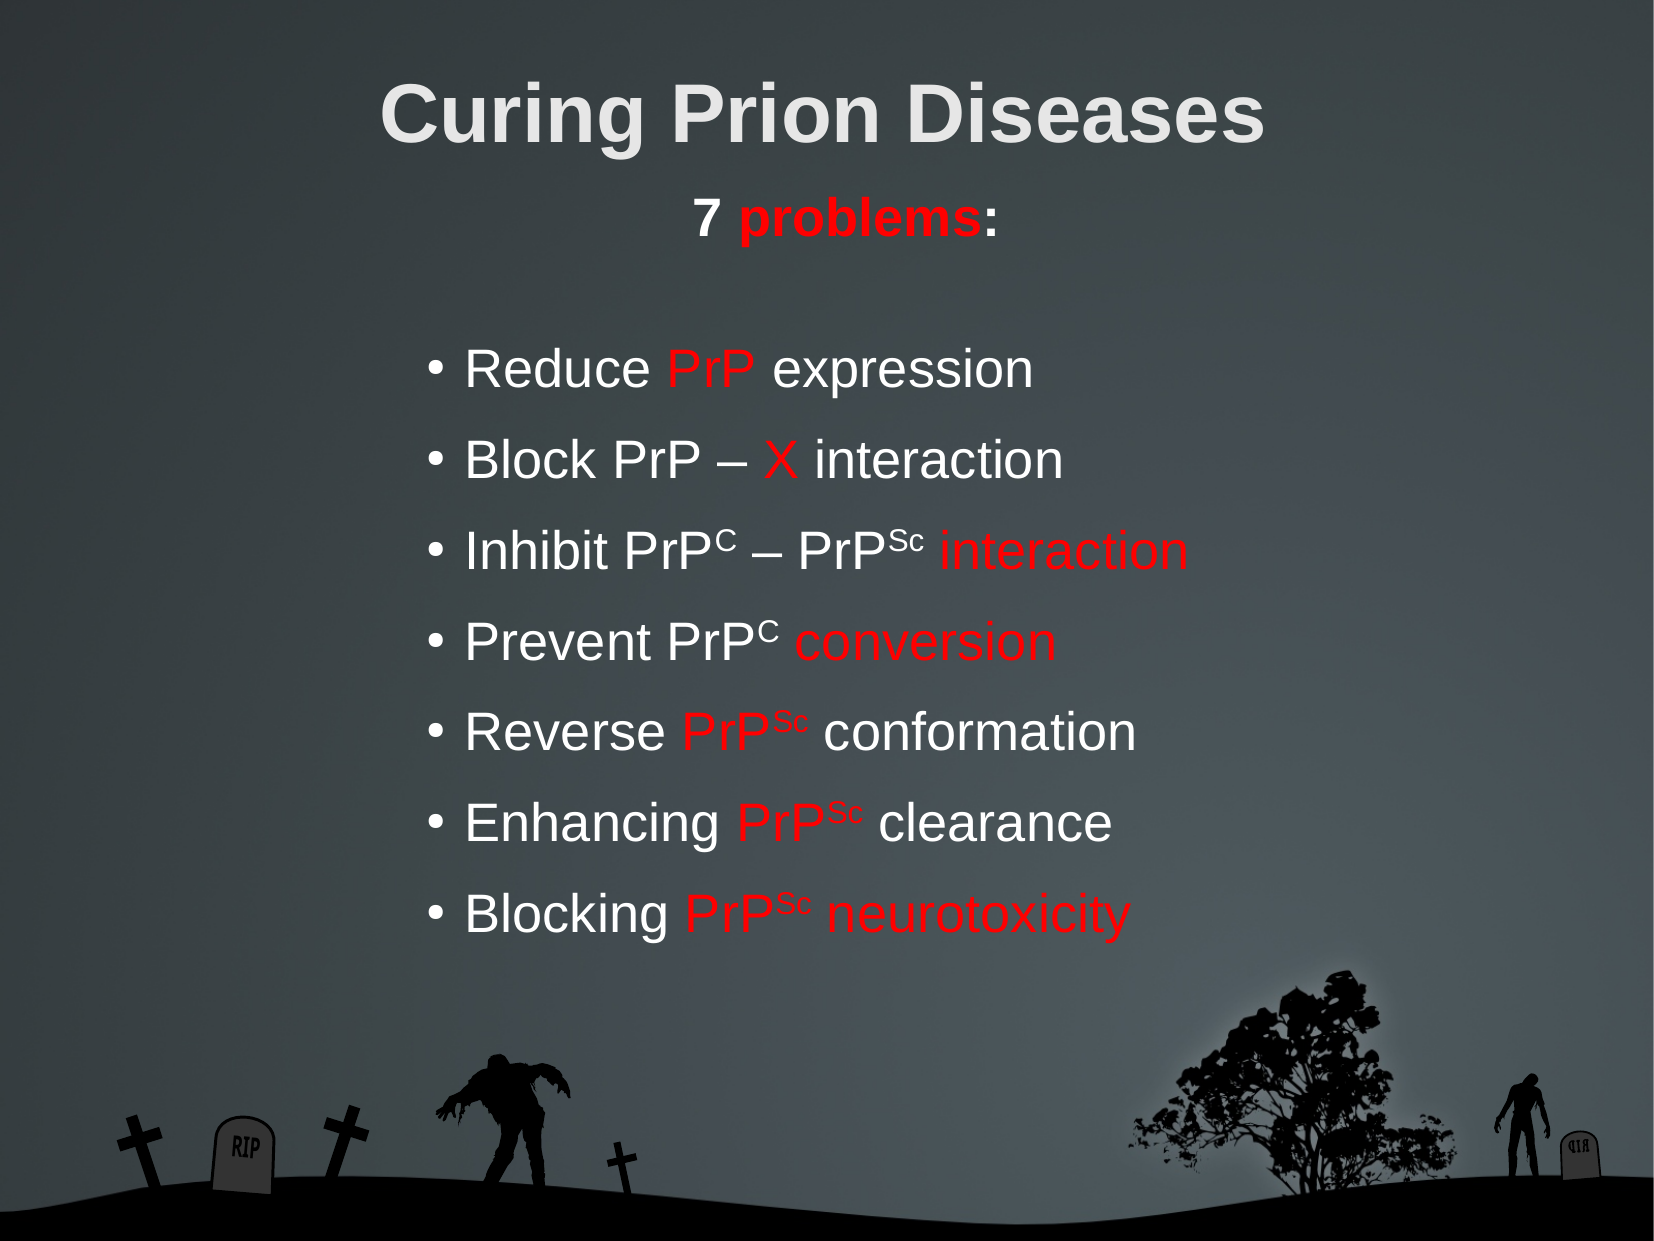

# Curing Prion Diseases
7 problems:
Reduce PrP expression
Block PrP – X interaction
Inhibit PrPC – PrPSc interaction
Prevent PrPC conversion
Reverse PrPSc conformation
Enhancing PrPSc clearance
Blocking PrPSc neurotoxicity
RIP